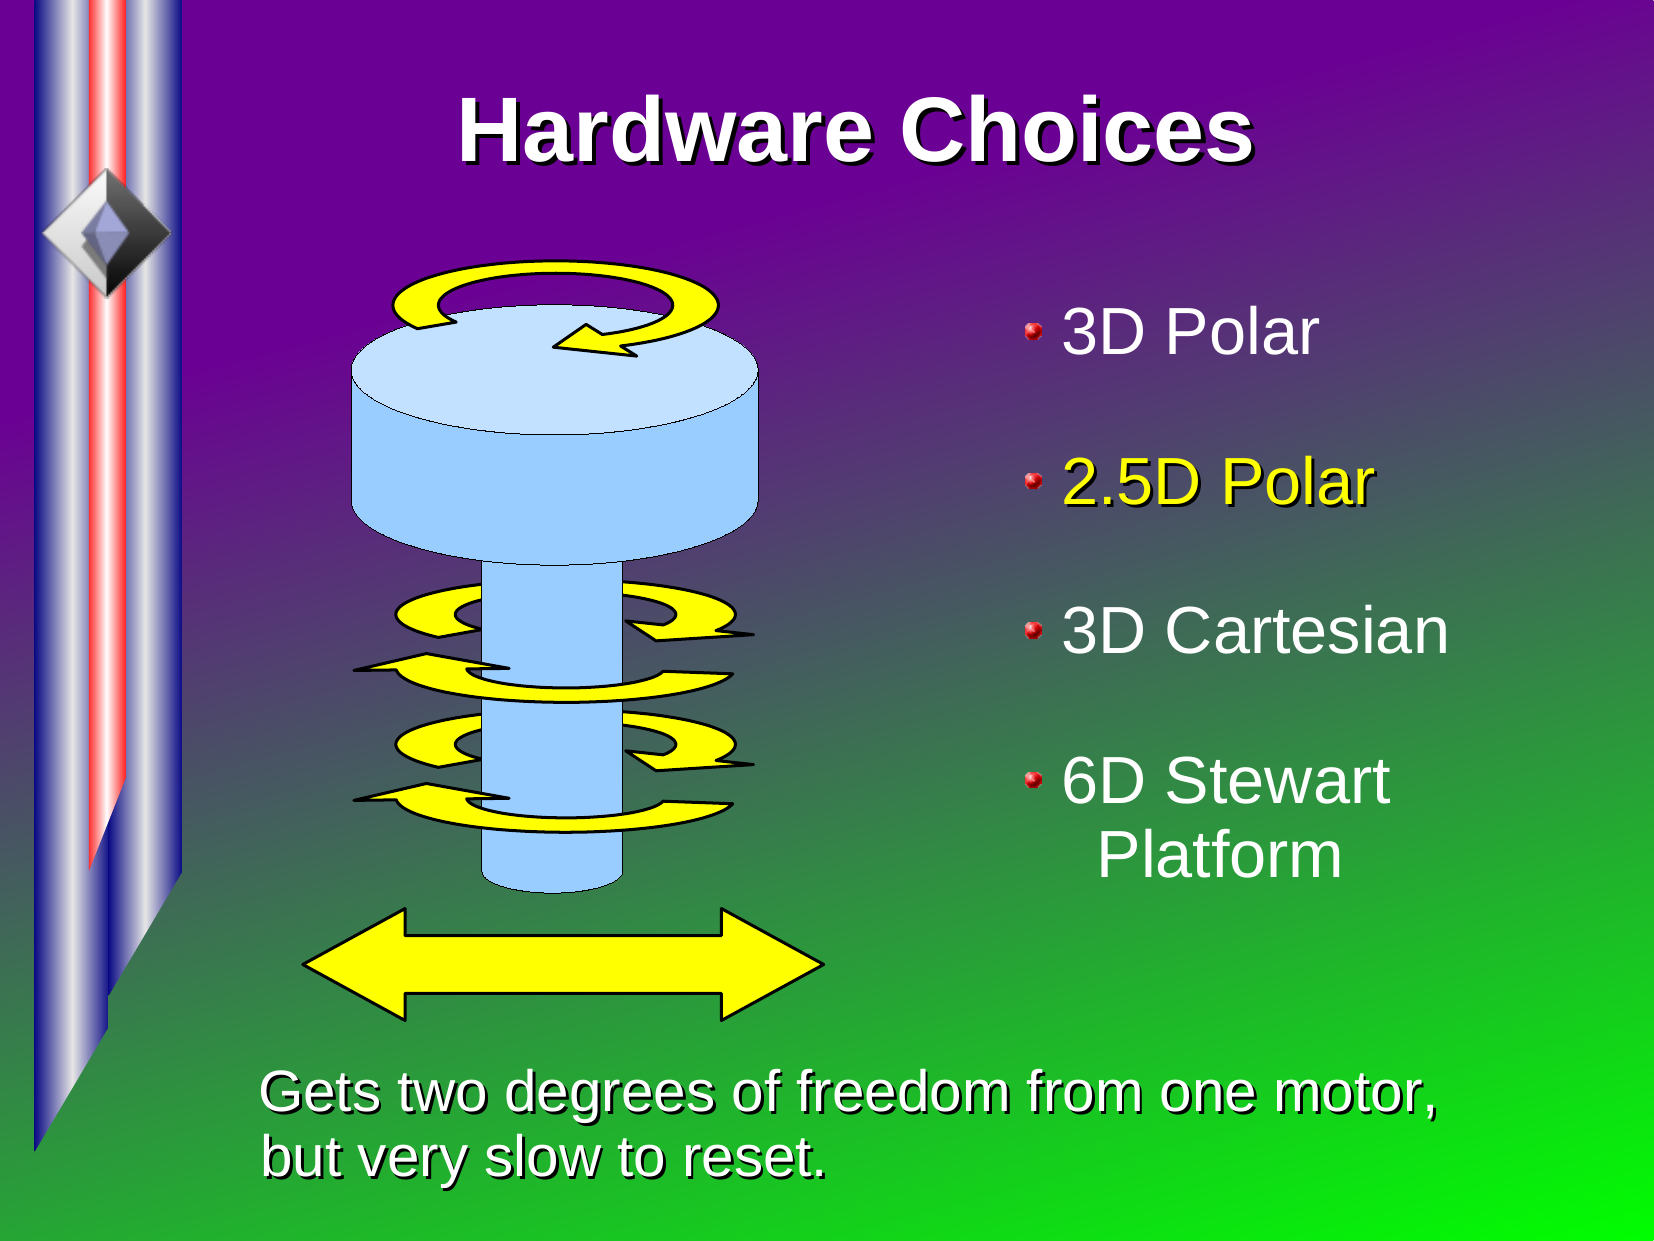

# Hardware Choices
3D Polar
2.5D Polar
3D Cartesian
6D Stewart Platform
Gets two degrees of freedom from one motor,
but very slow to reset.